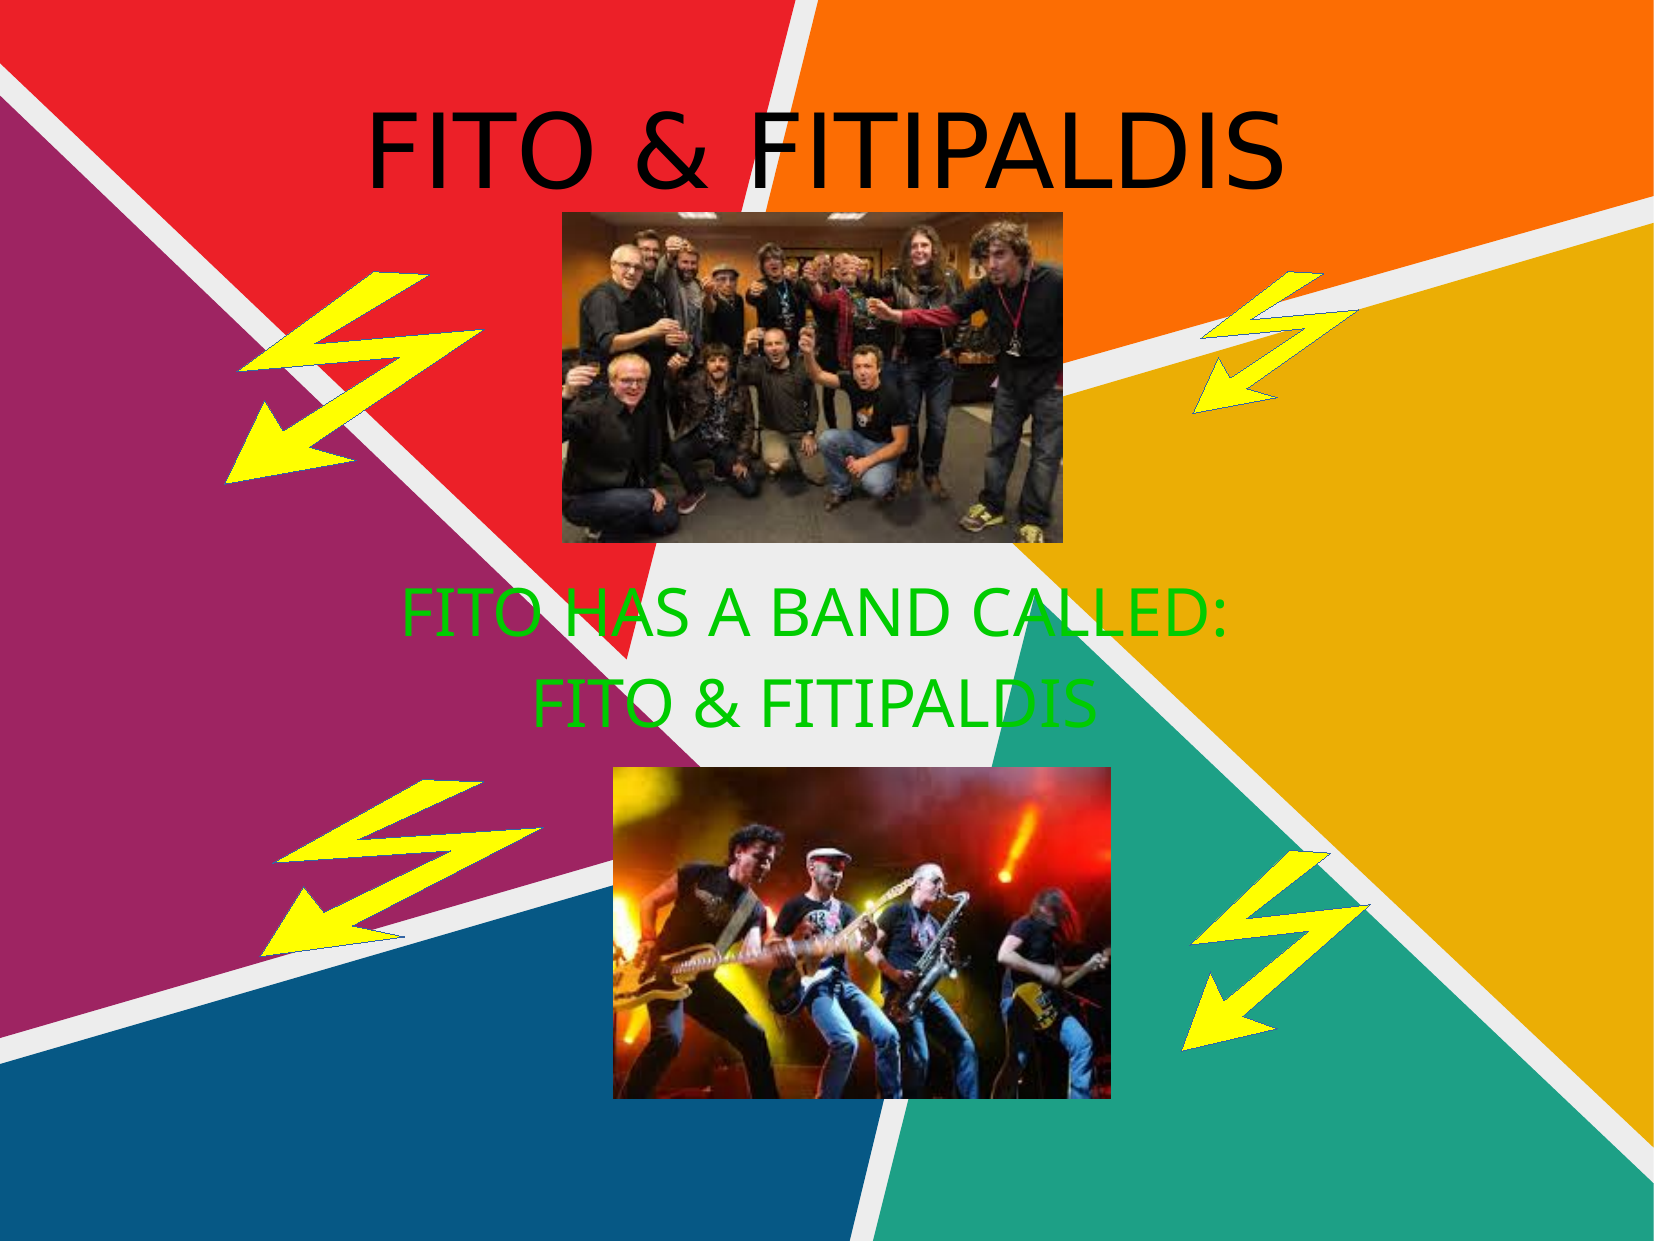

# FITO & FITIPALDIS
FITO HAS A BAND CALLED:
FITO & FITIPALDIS